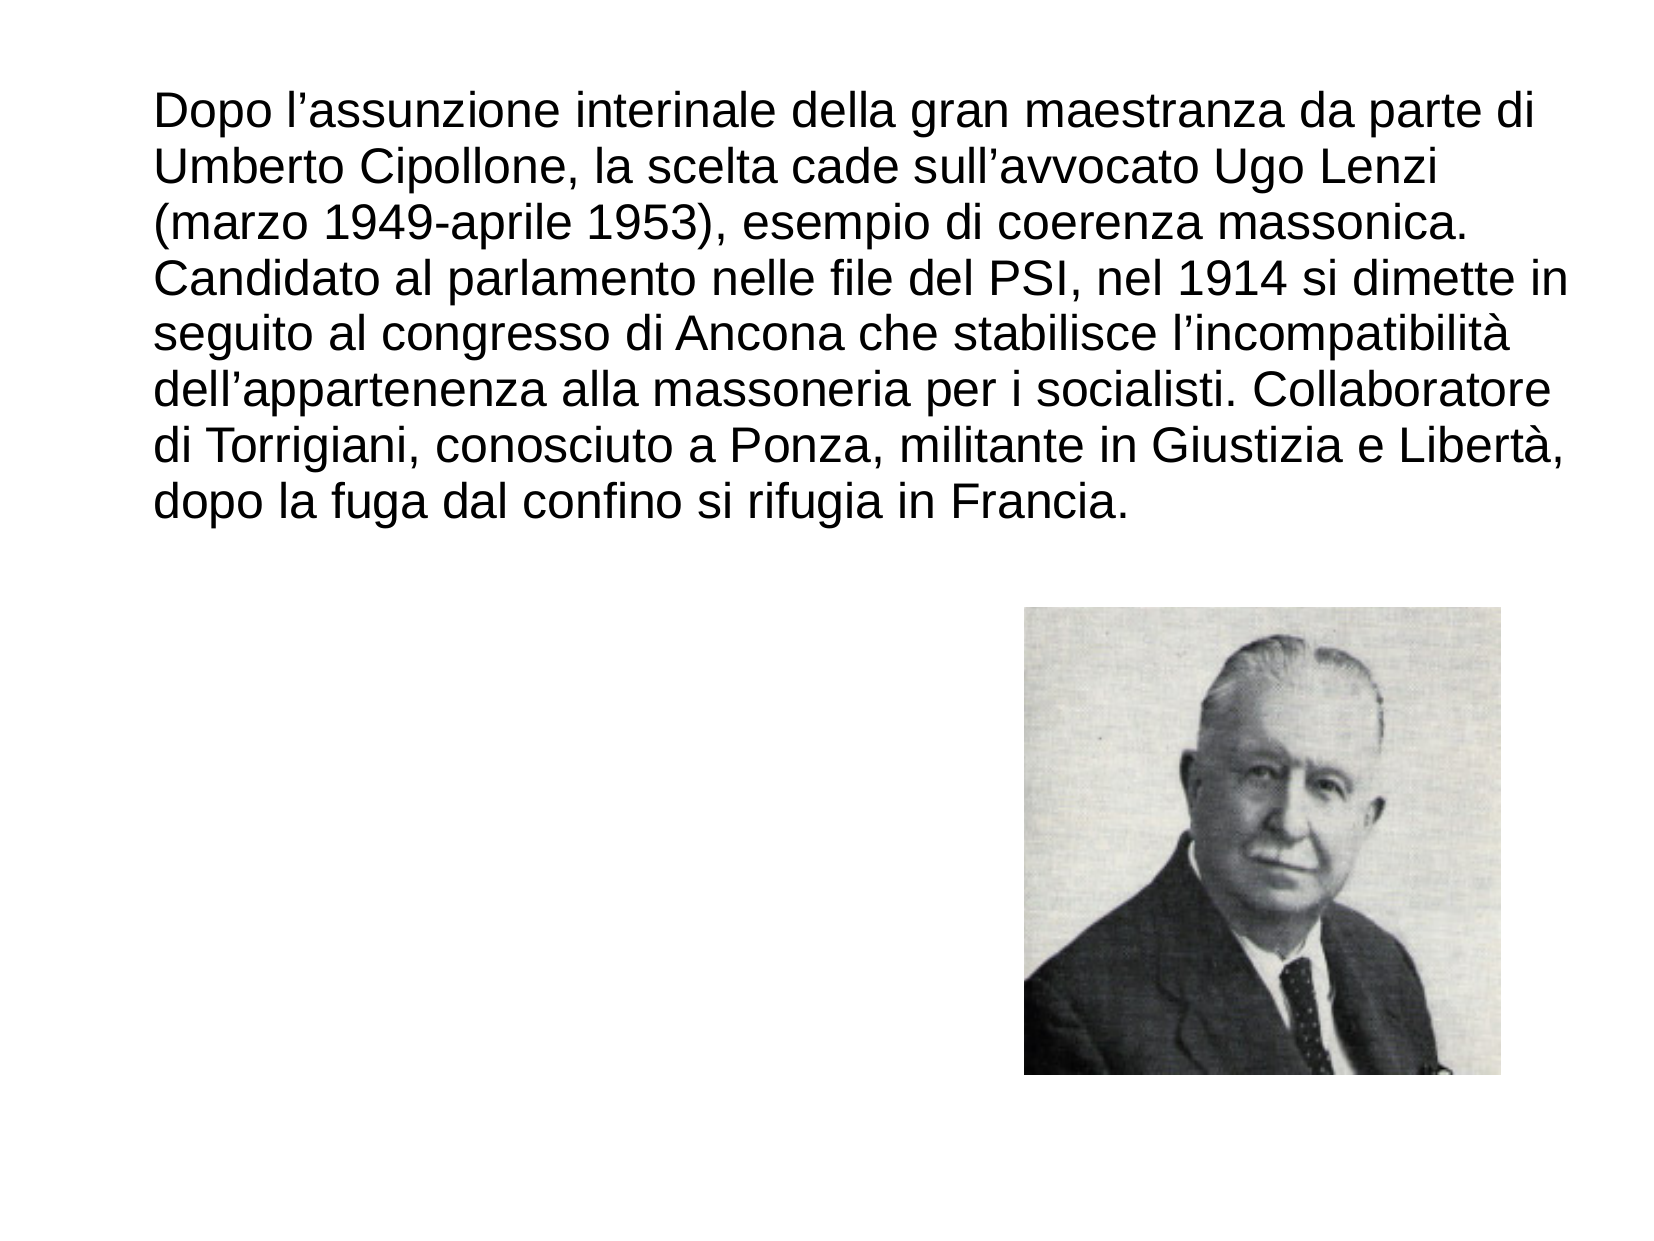

# Dopo l’assunzione interinale della gran maestranza da parte di Umberto Cipollone, la scelta cade sull’avvocato Ugo Lenzi (marzo 1949-aprile 1953), esempio di coerenza massonica. Candidato al parlamento nelle file del PSI, nel 1914 si dimette in seguito al congresso di Ancona che stabilisce l’incompatibilità dell’appartenenza alla massoneria per i socialisti. Collaboratore di Torrigiani, conosciuto a Ponza, militante in Giustizia e Libertà, dopo la fuga dal confino si rifugia in Francia.